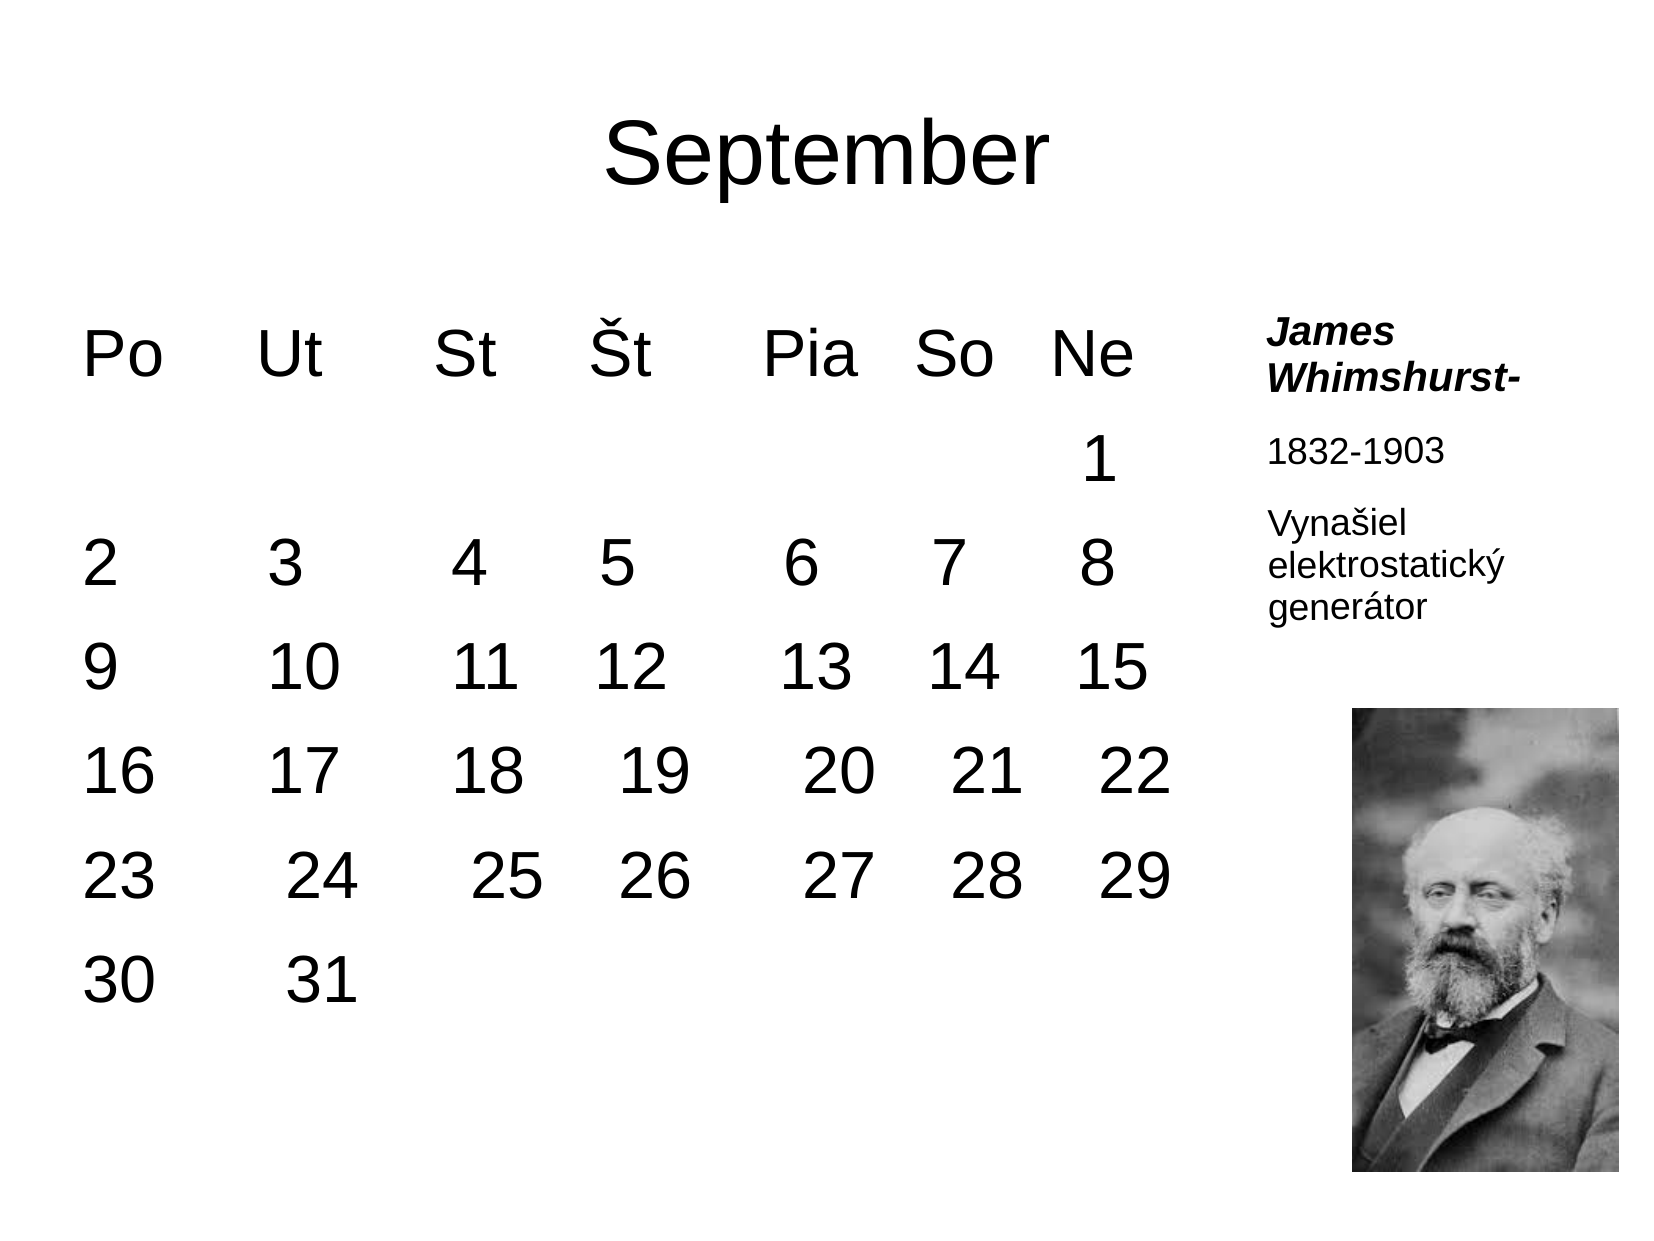

# September
James Whimshurst-
1832-1903
Vynašiel elektrostatický generátor
Po Ut St Št Pia So Ne
 1
2 3 4 5 6 7 8
9 10 11 12 13 14 15
16 17 18 19 20 21 22
23 24 25 26 27 28 29
30 31